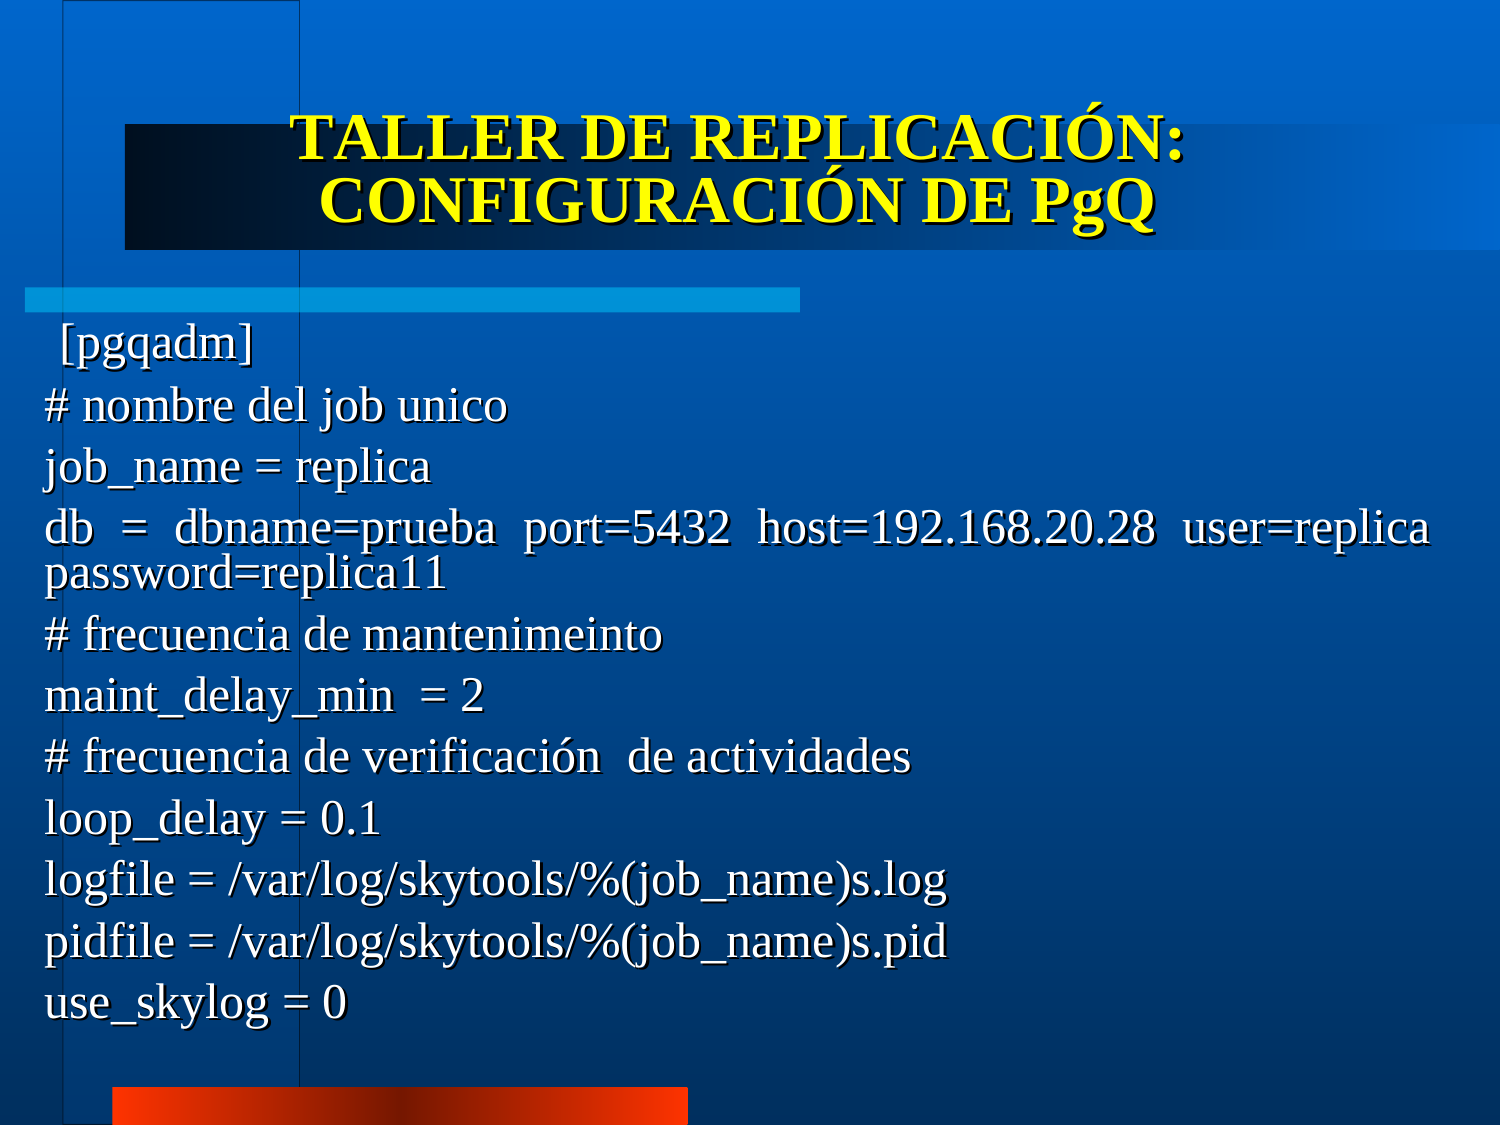

# TALLER DE REPLICACIÓN: CONFIGURACIÓN DE PgQ
 [pgqadm]
# nombre del job unico
job_name = replica
db = dbname=prueba port=5432 host=192.168.20.28 user=replica password=replica11
# frecuencia de mantenimeinto
maint_delay_min = 2
# frecuencia de verificación de actividades
loop_delay = 0.1
logfile = /var/log/skytools/%(job_name)s.log
pidfile = /var/log/skytools/%(job_name)s.pid
use_skylog = 0